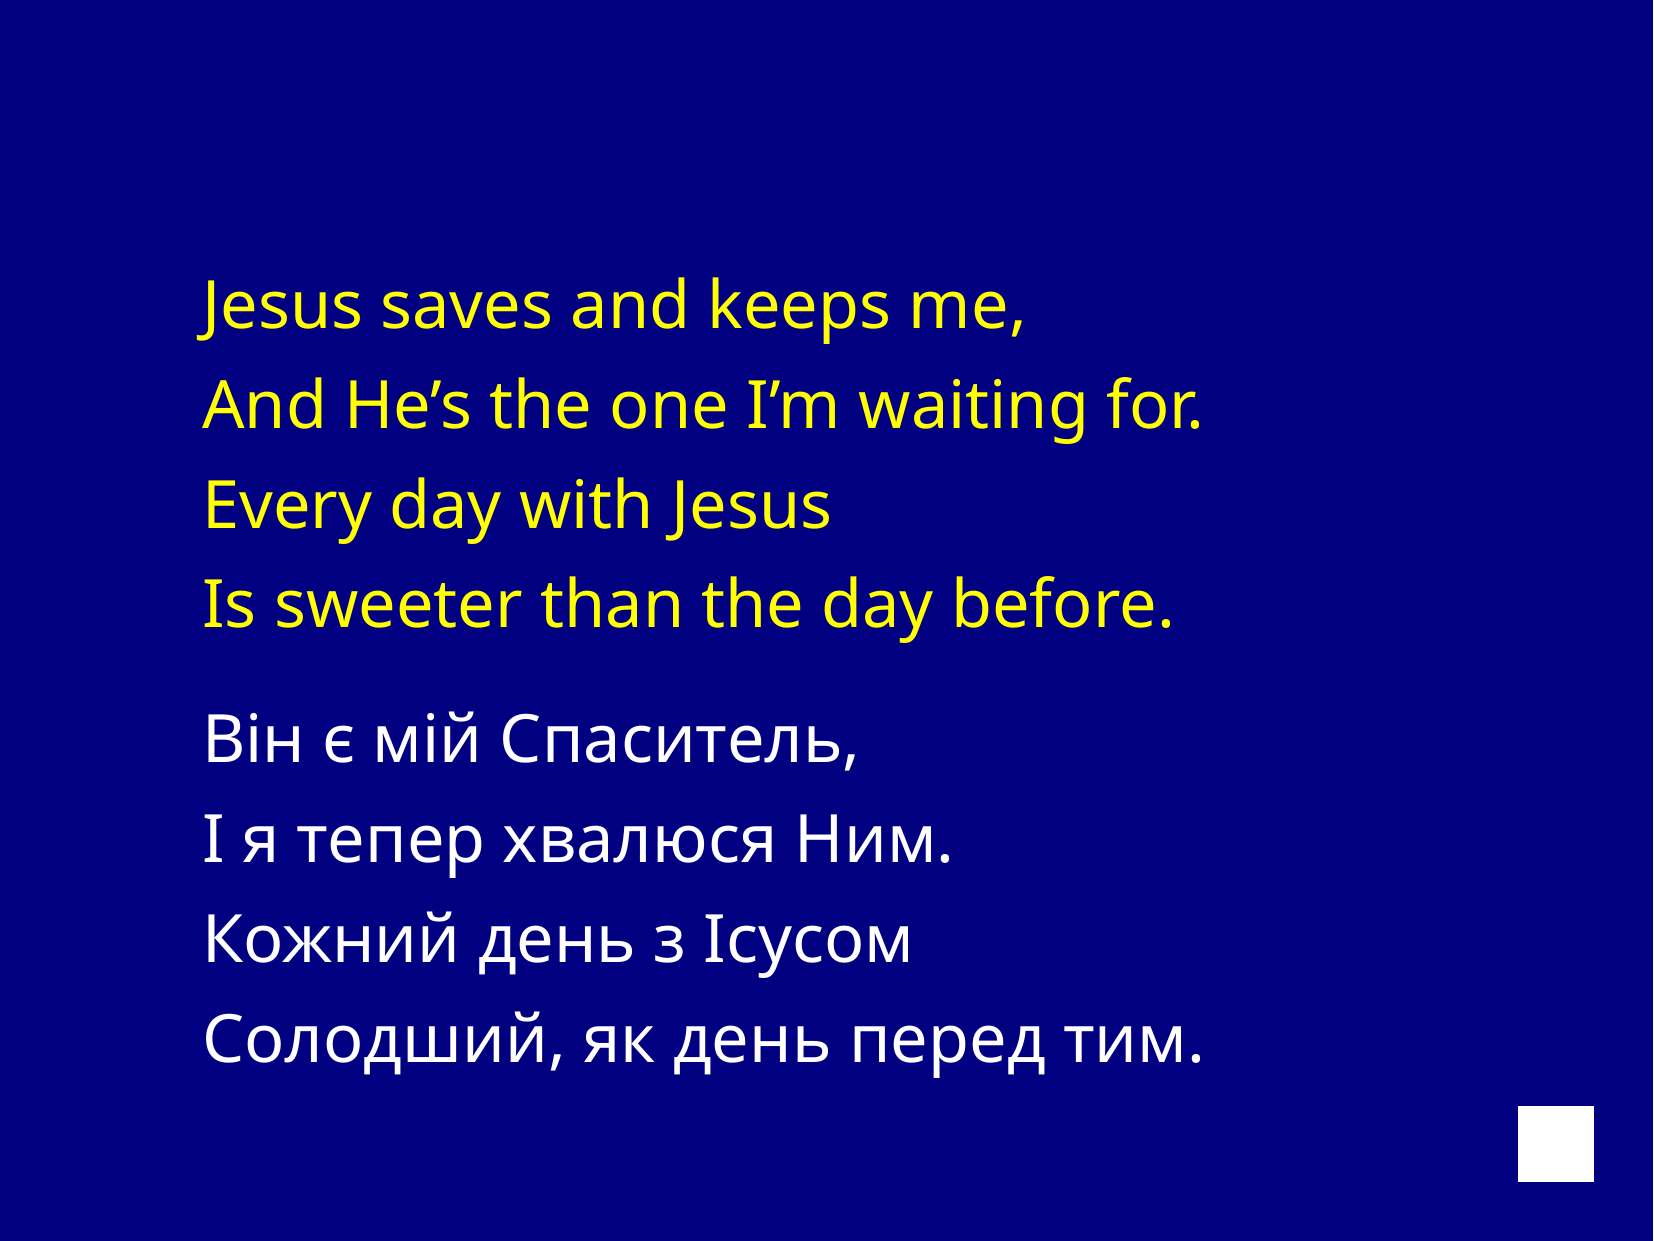

Jesus saves and keeps me,
	And He’s the one I’m waiting for.
	Every day with Jesus
	Is sweeter than the day before.
	Він є мій Спаситель,
	І я тепер хвалюся Ним.
	Кожний день з Ісусом
	Солодший, як день перед тим.